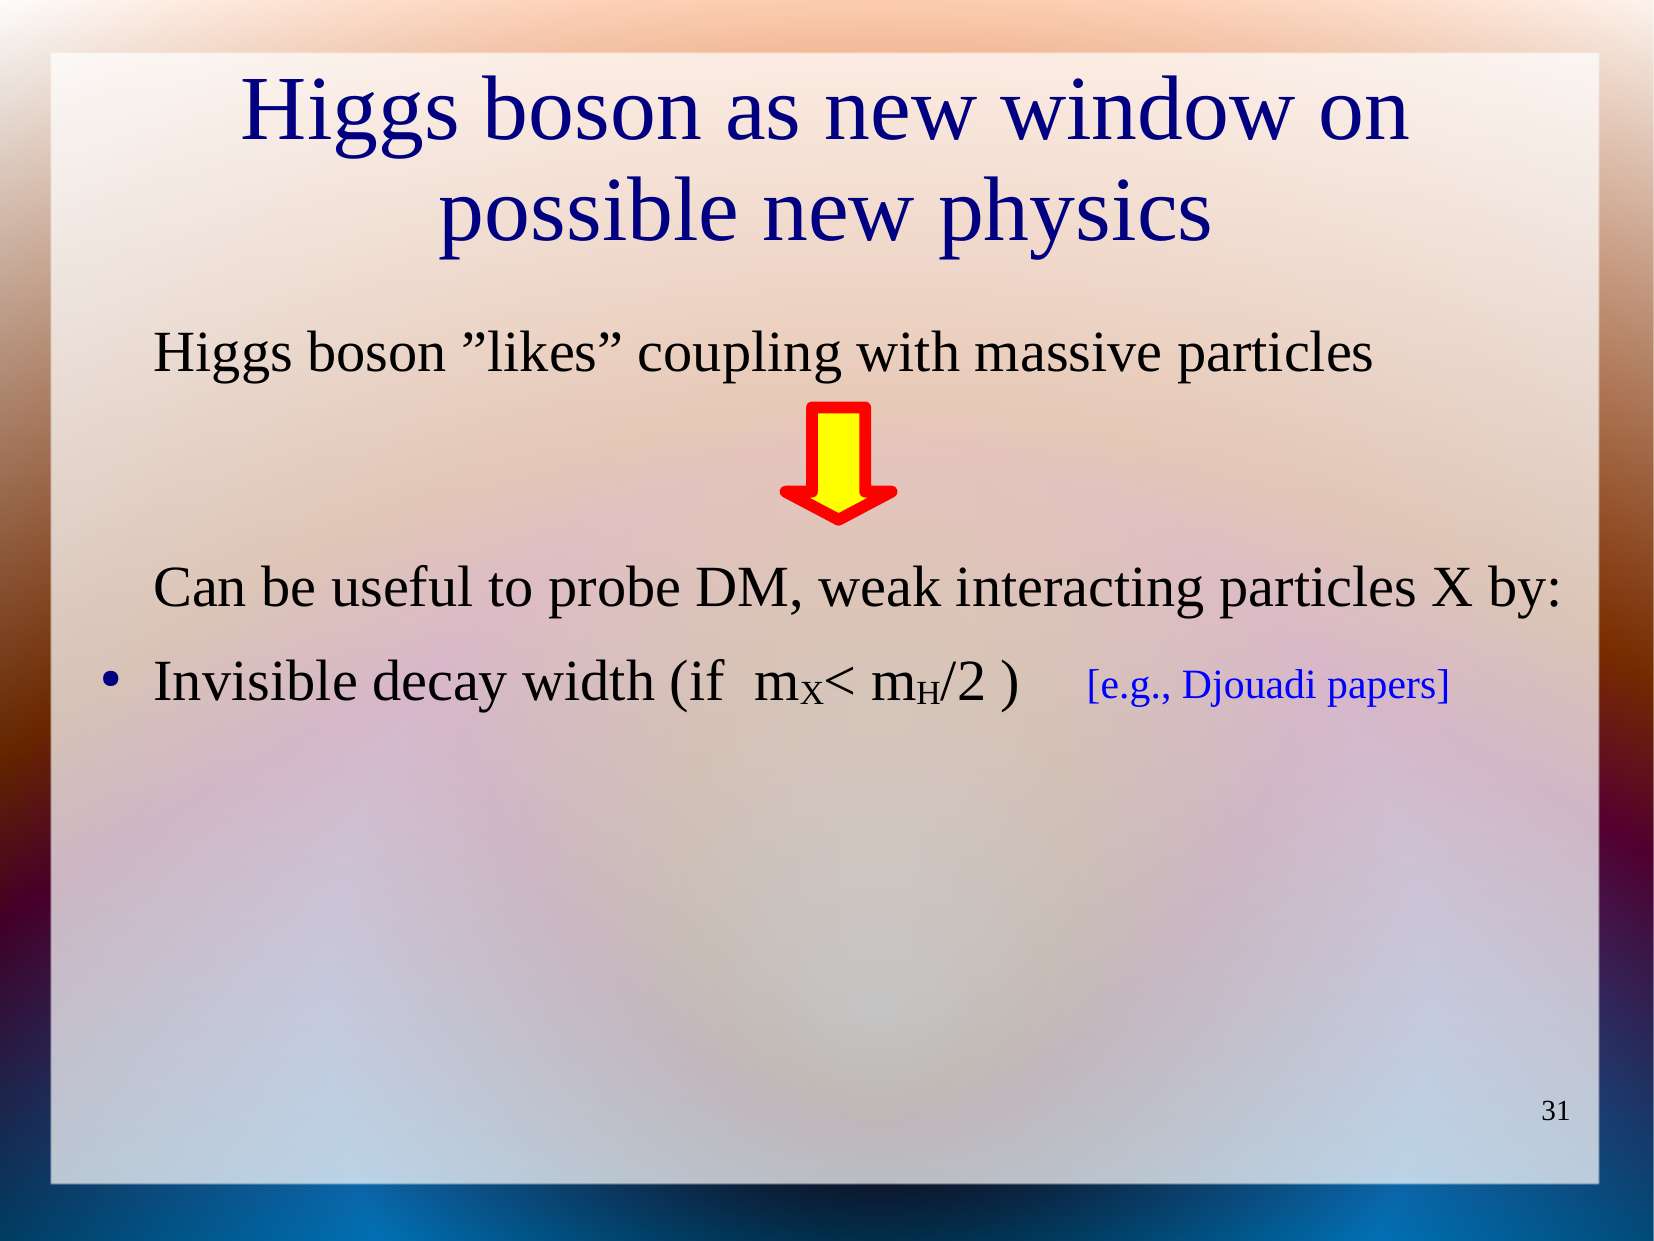

# Higgs boson as new window on possible new physics
Higgs boson ”likes” coupling with massive particles
Can be useful to probe DM, weak interacting particles X by:
Invisible decay width (if mX< mH/2 )
[e.g., Djouadi papers]
31